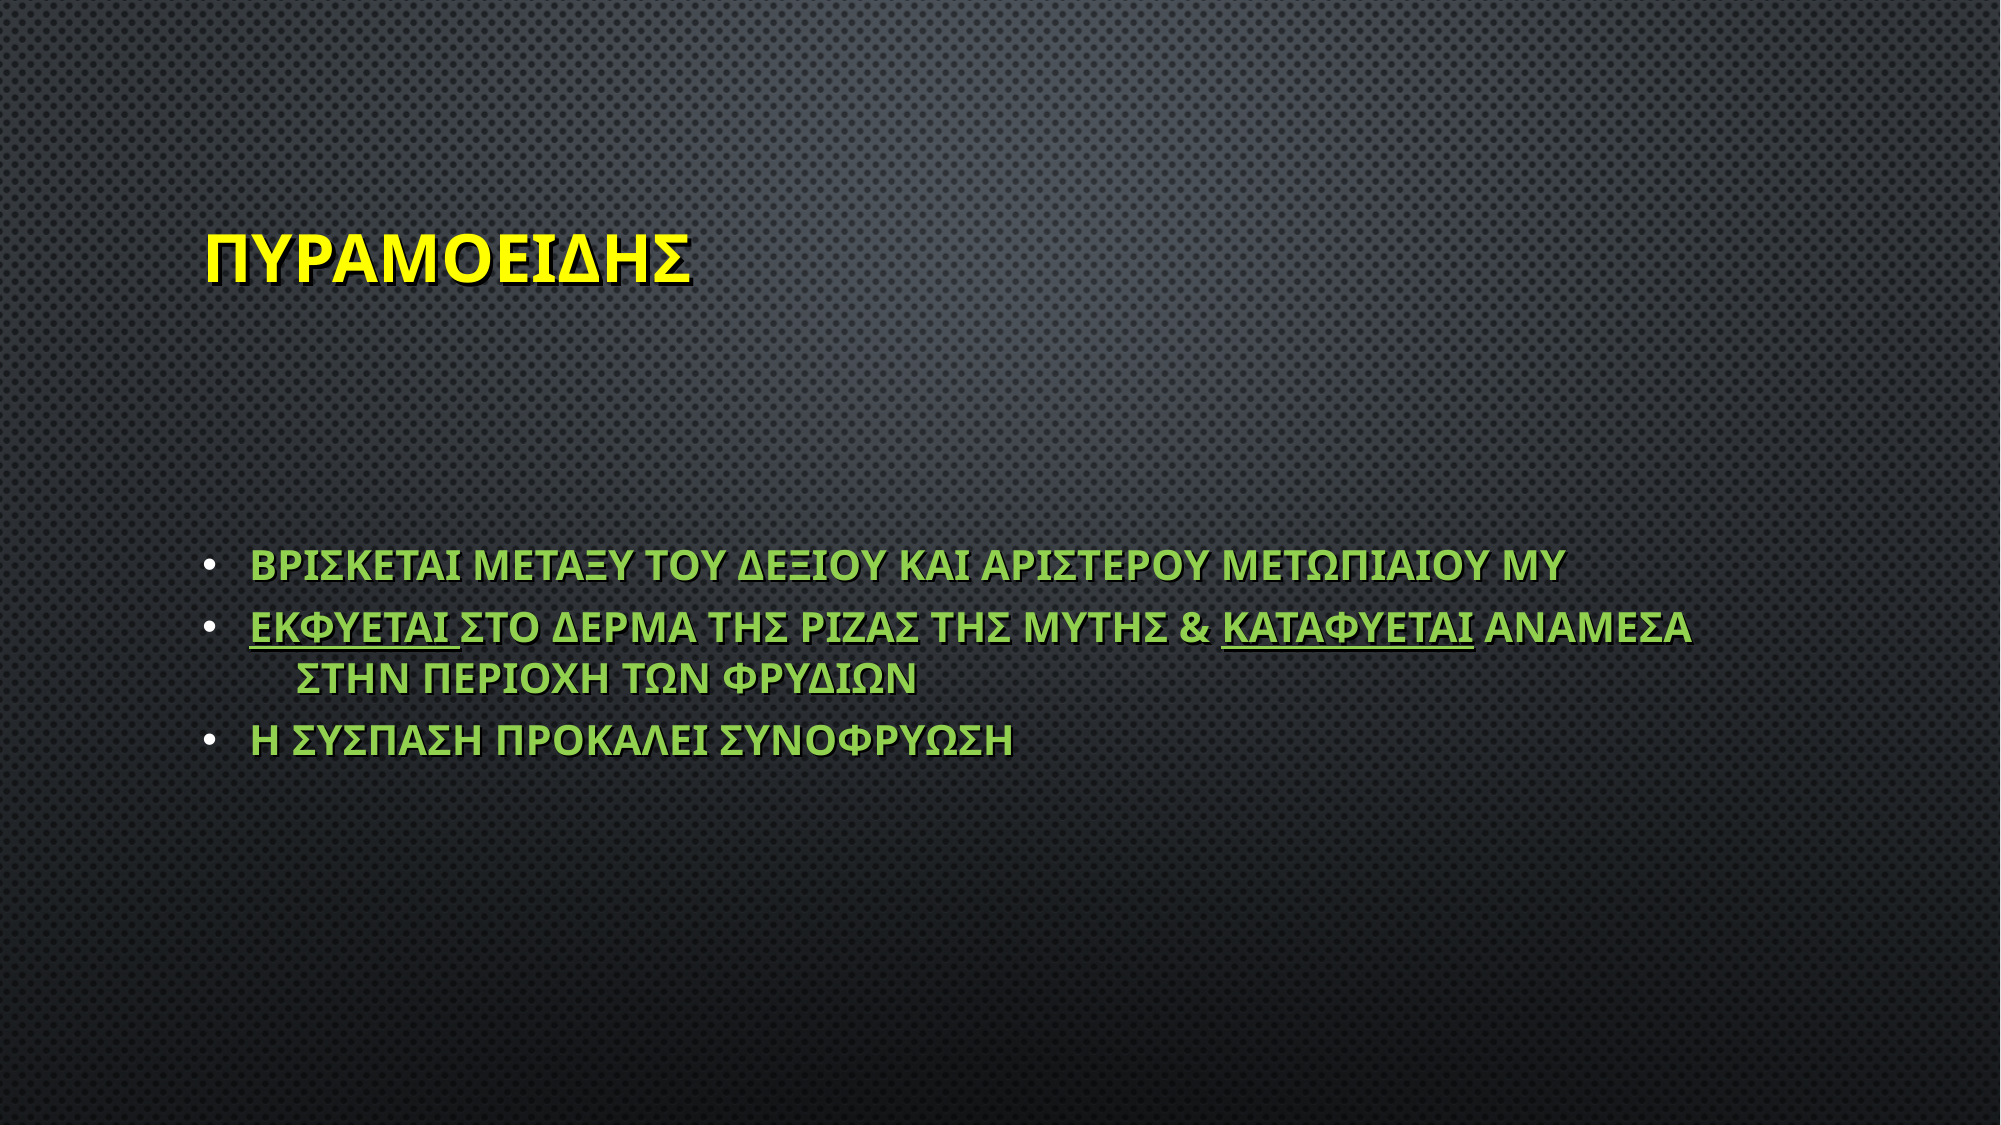

# ΠΥΡΑΜΟΕΙΔΗΣ
ΒΡΙΣΚΕΤΑΙ ΜΕΤΑΞΥ ΤΟΥ ΔΕΞΙΟΥ ΚΑΙ ΑΡΙΣΤΕΡΟΥ ΜΕΤΩΠΙΑΙΟΥ ΜΥ
ΕΚΦΥΕΤΑΙ ΣΤΟ ΔΕΡΜΑ ΤΗΣ ΡΙΖΑΣ ΤΗΣ ΜΥΤΗΣ & ΚΑΤΑΦΥΕΤΑΙ ΑΝΑΜΕΣΑ ΣΤΗΝ ΠΕΡΙΟΧΗ ΤΩΝ ΦΡΥΔΙΩΝ
Η ΣΥΣΠΑΣΗ ΠΡΟΚΑΛΕΙ ΣΥΝΟΦΡΥΩΣΗ